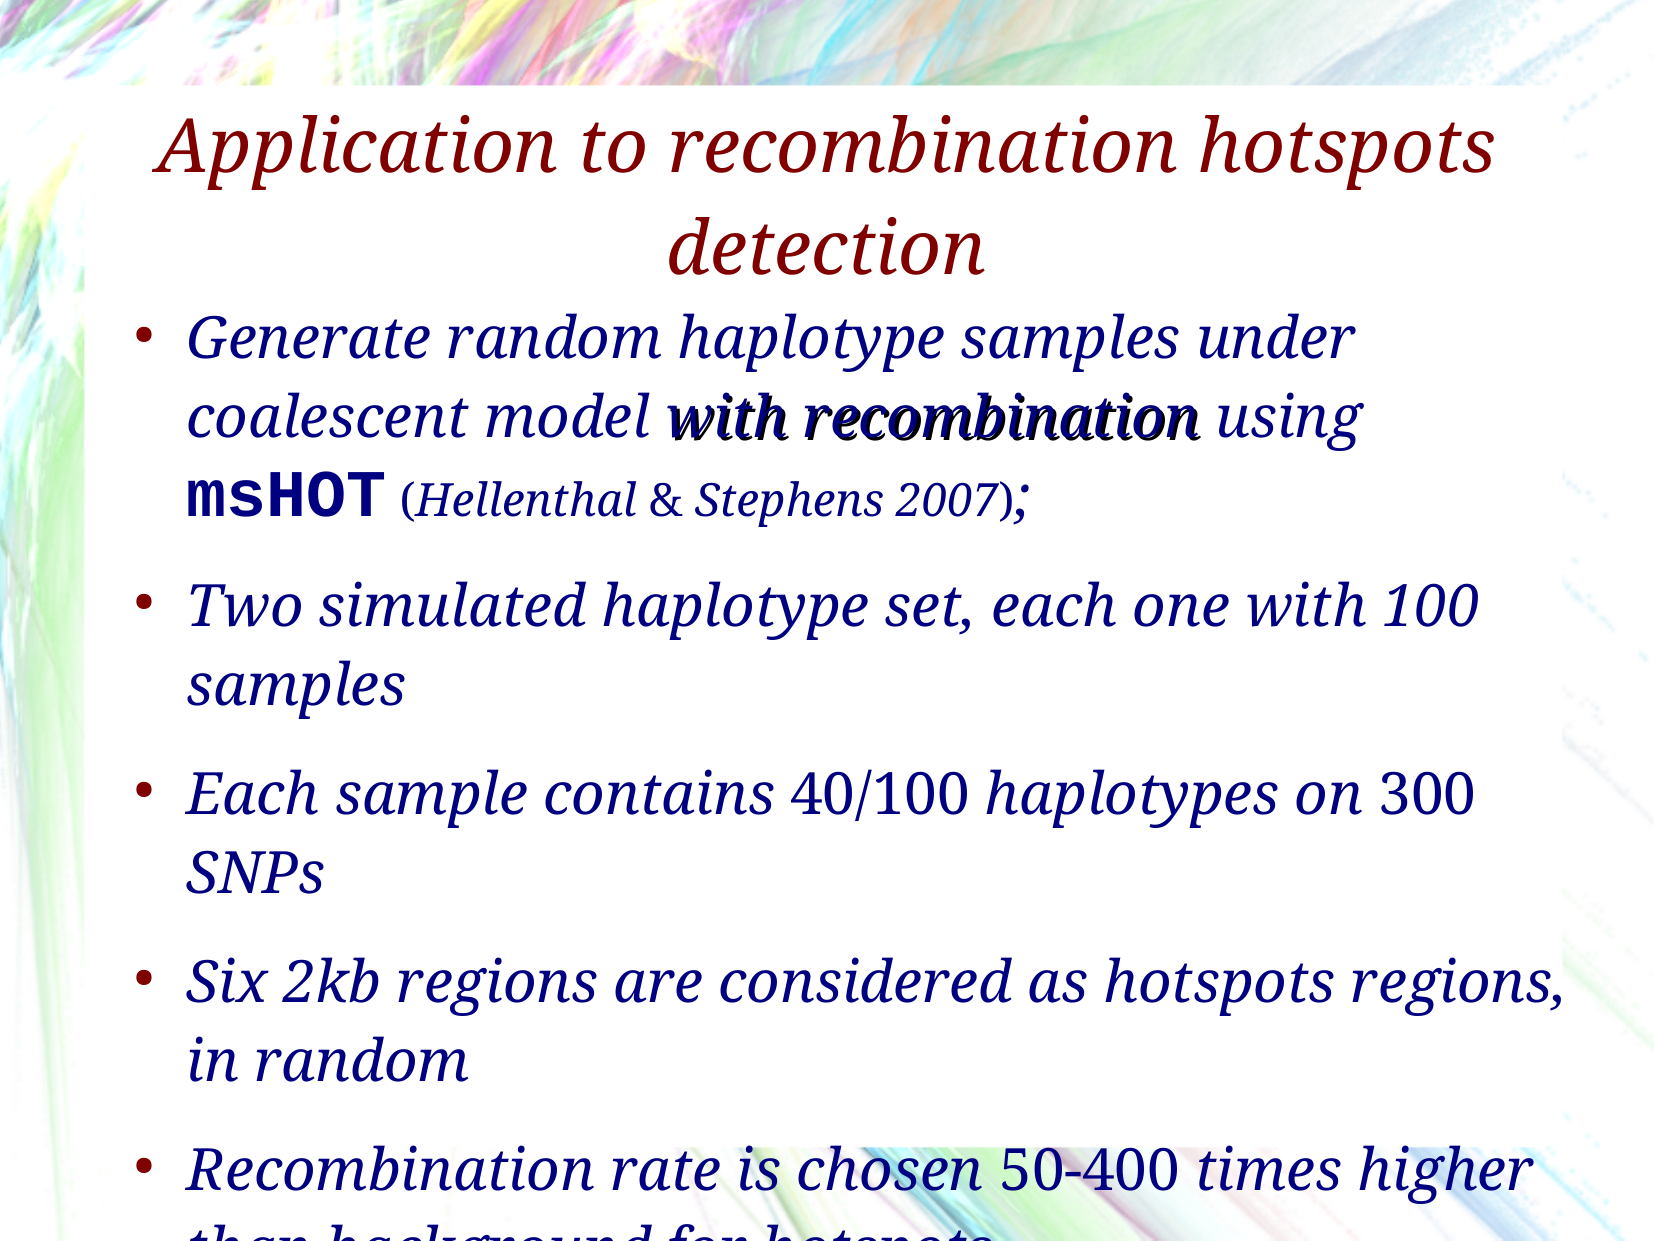

# Application to recombination hotspots detection
Generate random haplotype samples under coalescent model with recombination using msHOT (Hellenthal & Stephens 2007);
Two simulated haplotype set, each one with 100 samples
Each sample contains 40/100 haplotypes on 300 SNPs
Six 2kb regions are considered as hotspots regions, in random
Recombination rate is chosen 50-400 times higher than background for hotspots.